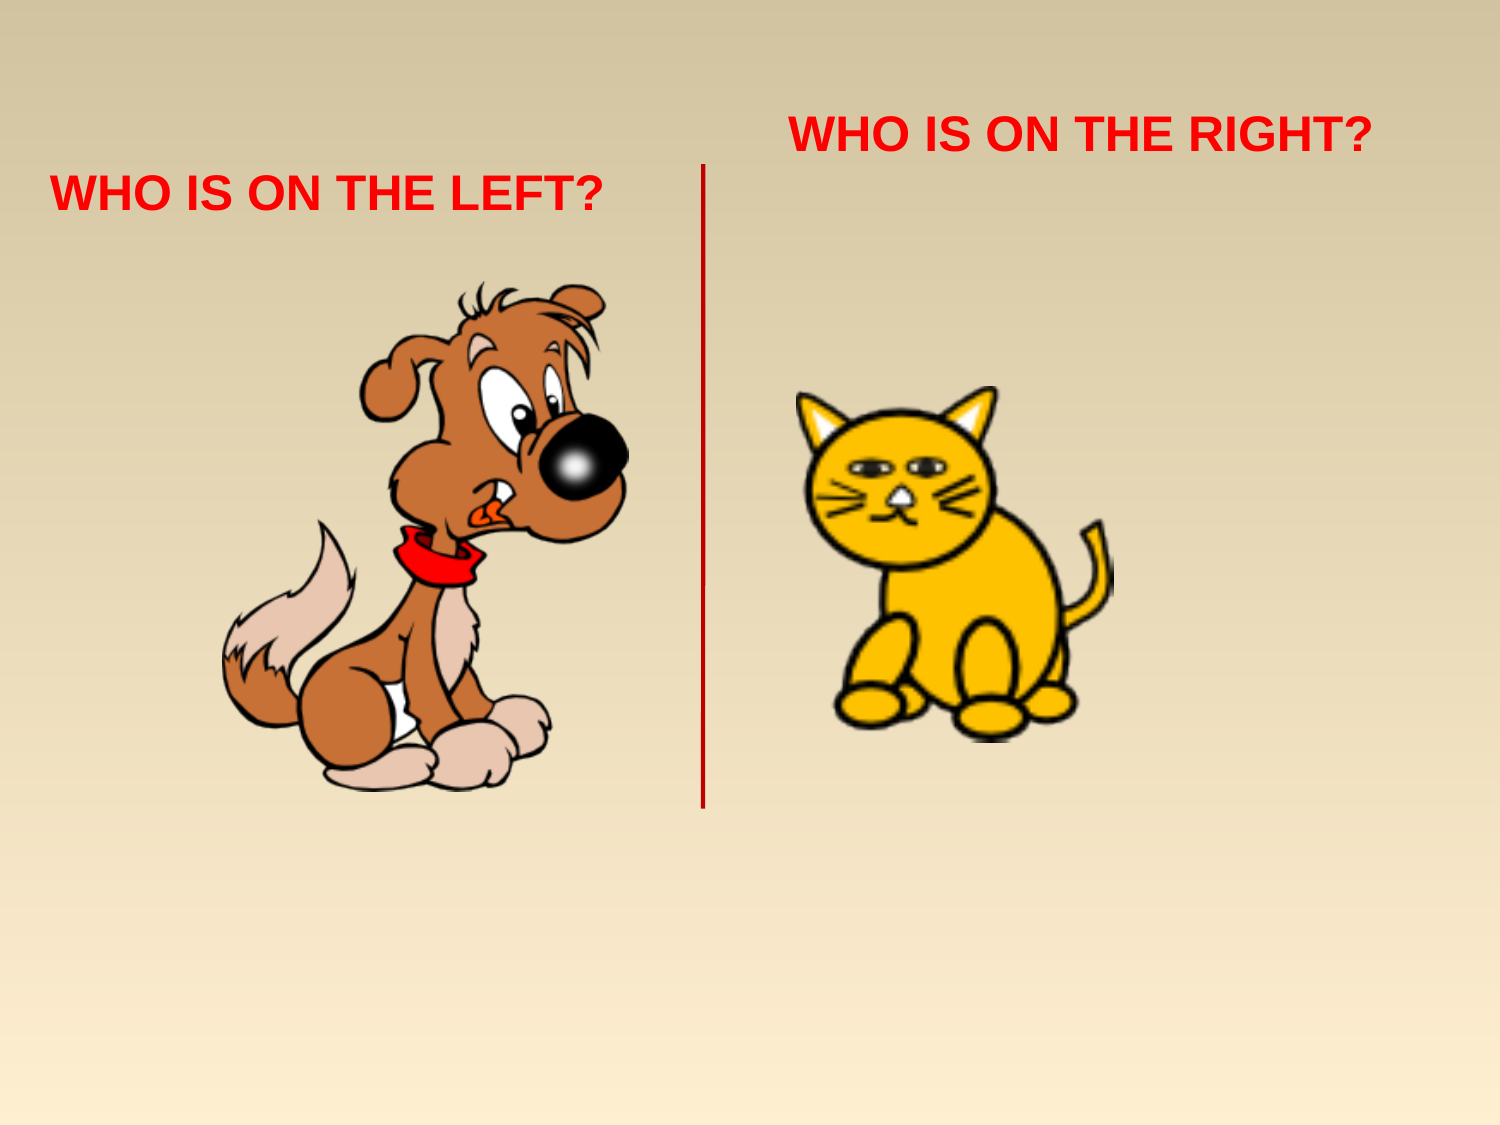

WHO IS ON THE RIGHT?
WHO IS ON THE LEFT?